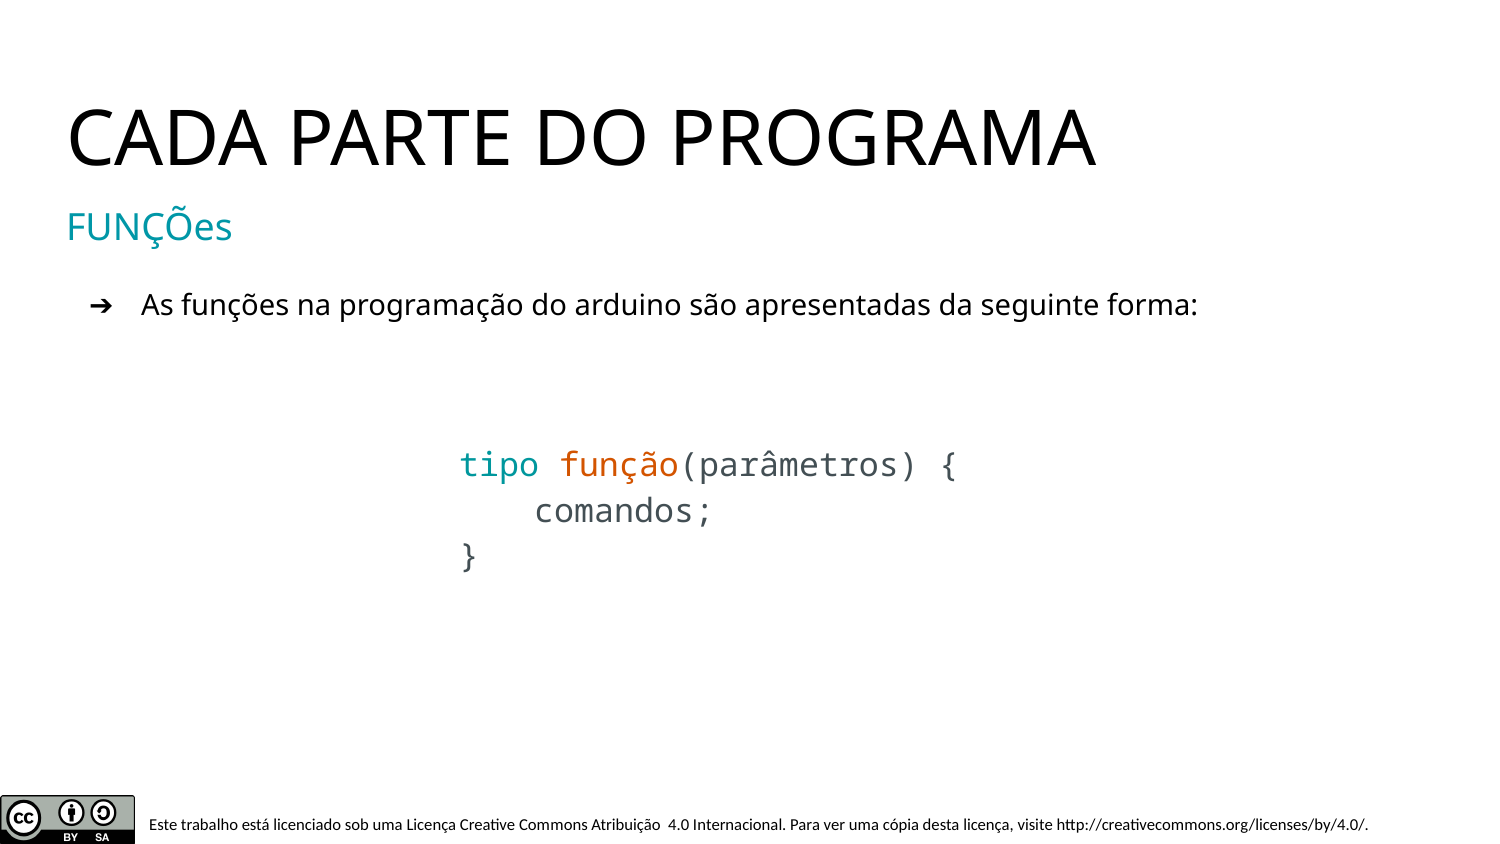

# CADA PARTE DO PROGRAMA
FUNÇÕes
As funções na programação do arduino são apresentadas da seguinte forma:
tipo função(parâmetros) {
	comandos;
}
Este trabalho está licenciado sob uma Licença Creative Commons Atribuição 4.0 Internacional. Para ver uma cópia desta licença, visite http://creativecommons.org/licenses/by/4.0/.